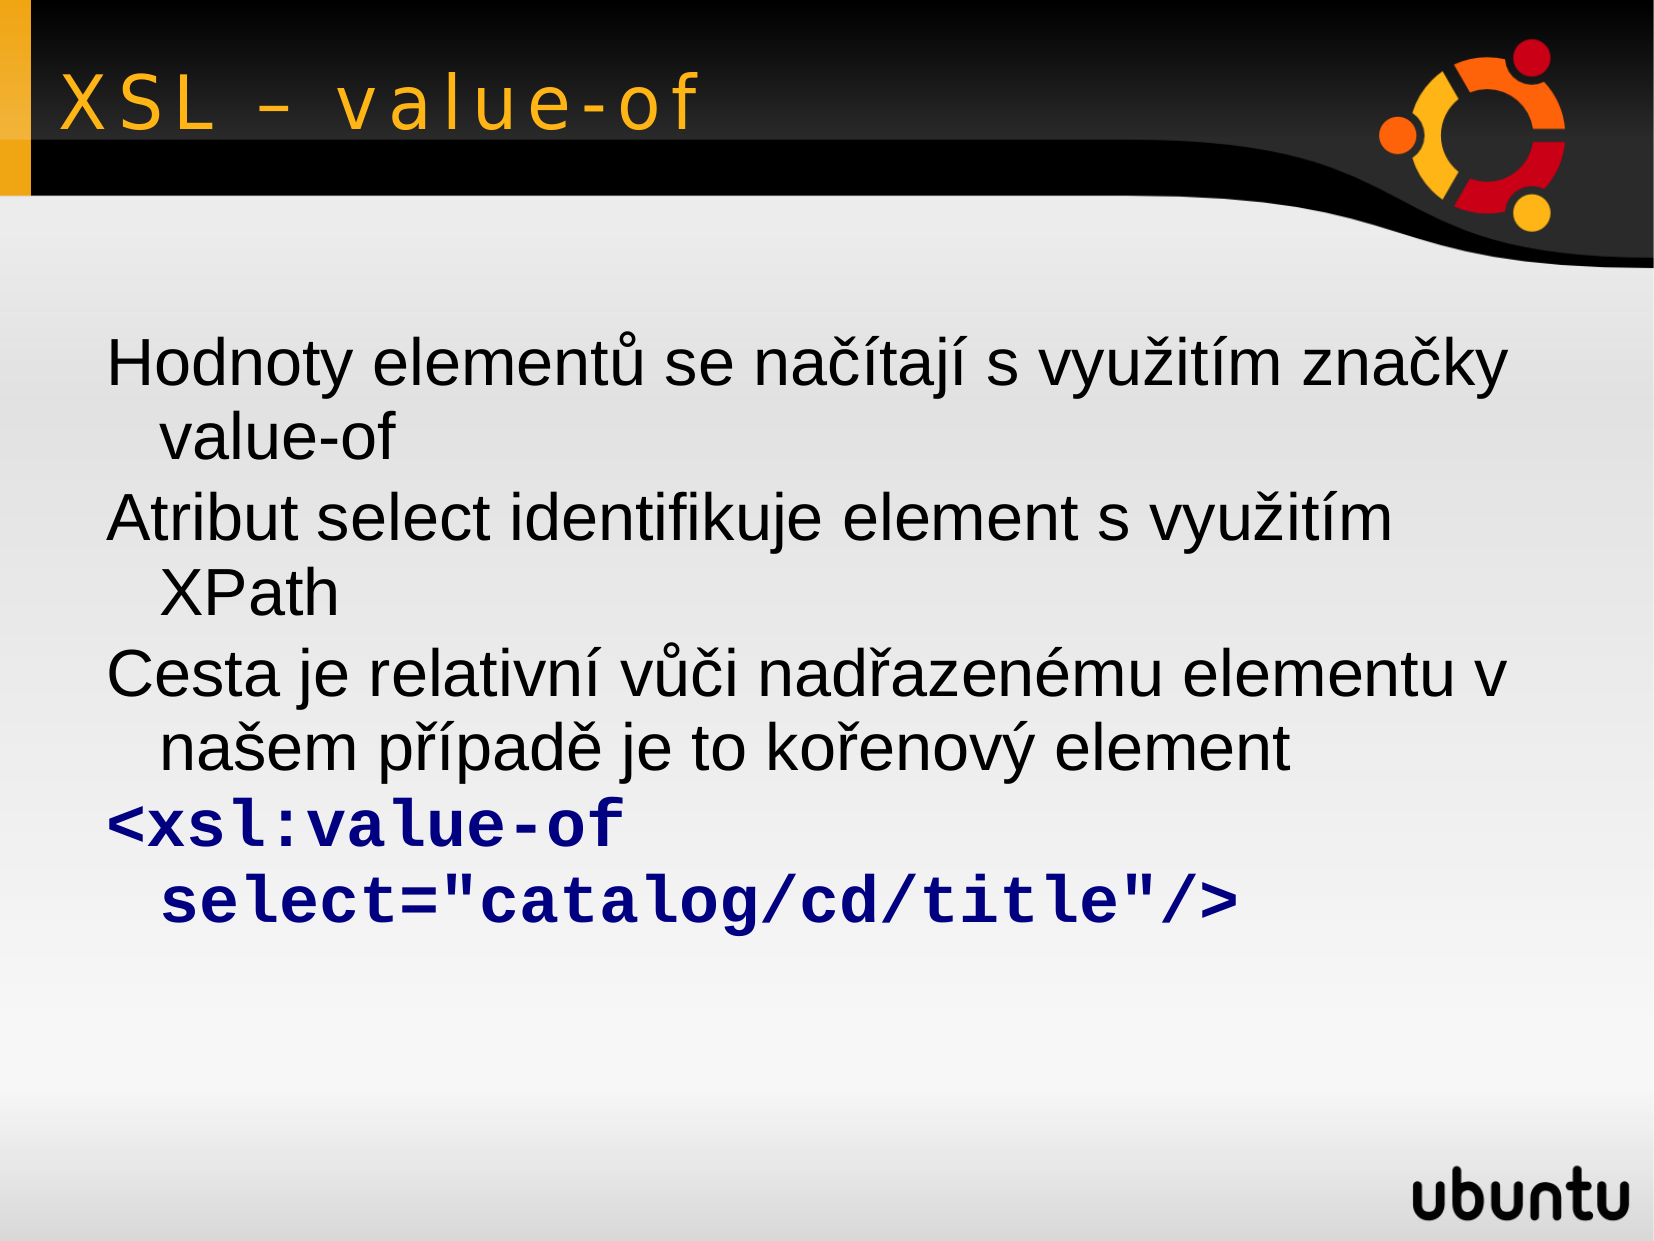

# XSL – value-of
Hodnoty elementů se načítají s využitím značky value-of
Atribut select identifikuje element s využitím XPath
Cesta je relativní vůči nadřazenému elementu v našem případě je to kořenový element
<xsl:value-of select="catalog/cd/title"/>